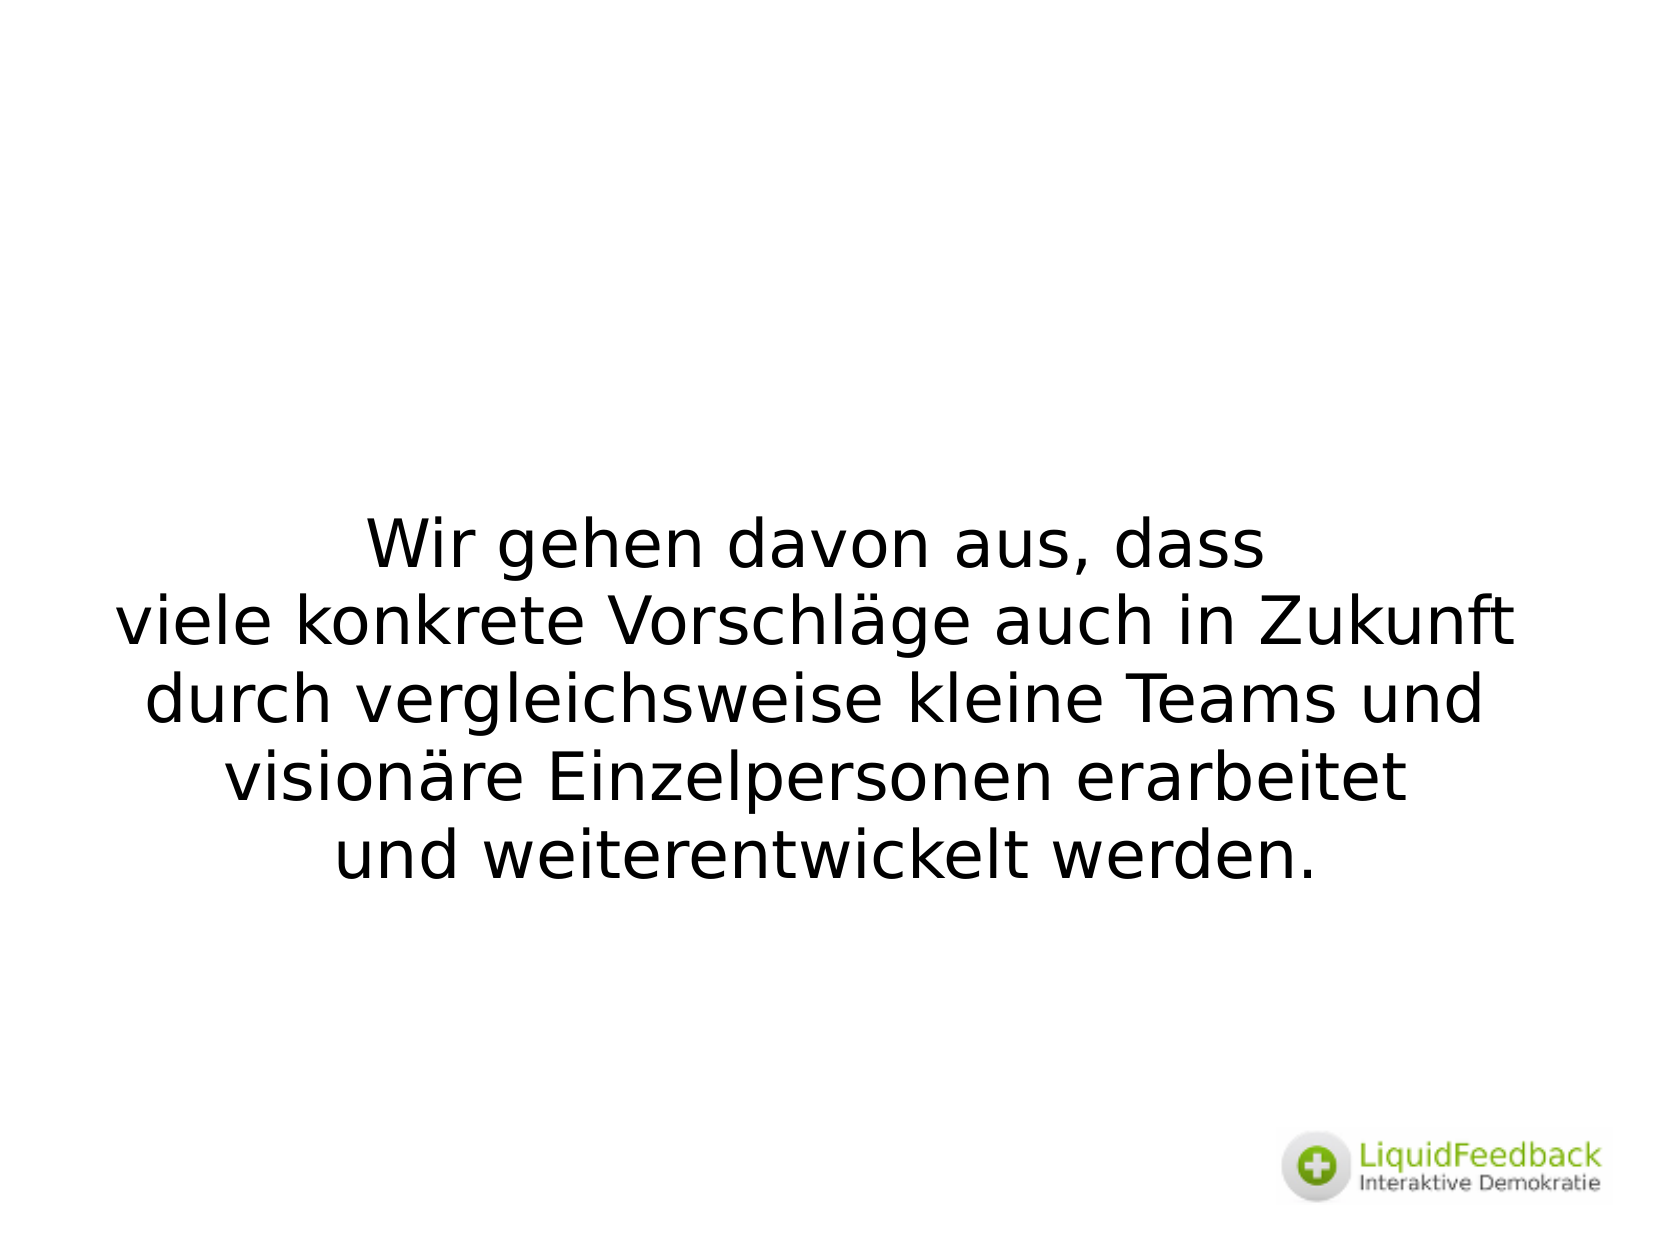

Wir gehen davon aus, dass
viele konkrete Vorschläge auch in Zukunft
durch vergleichsweise kleine Teams und
visionäre Einzelpersonen erarbeitet
und weiterentwickelt werden.